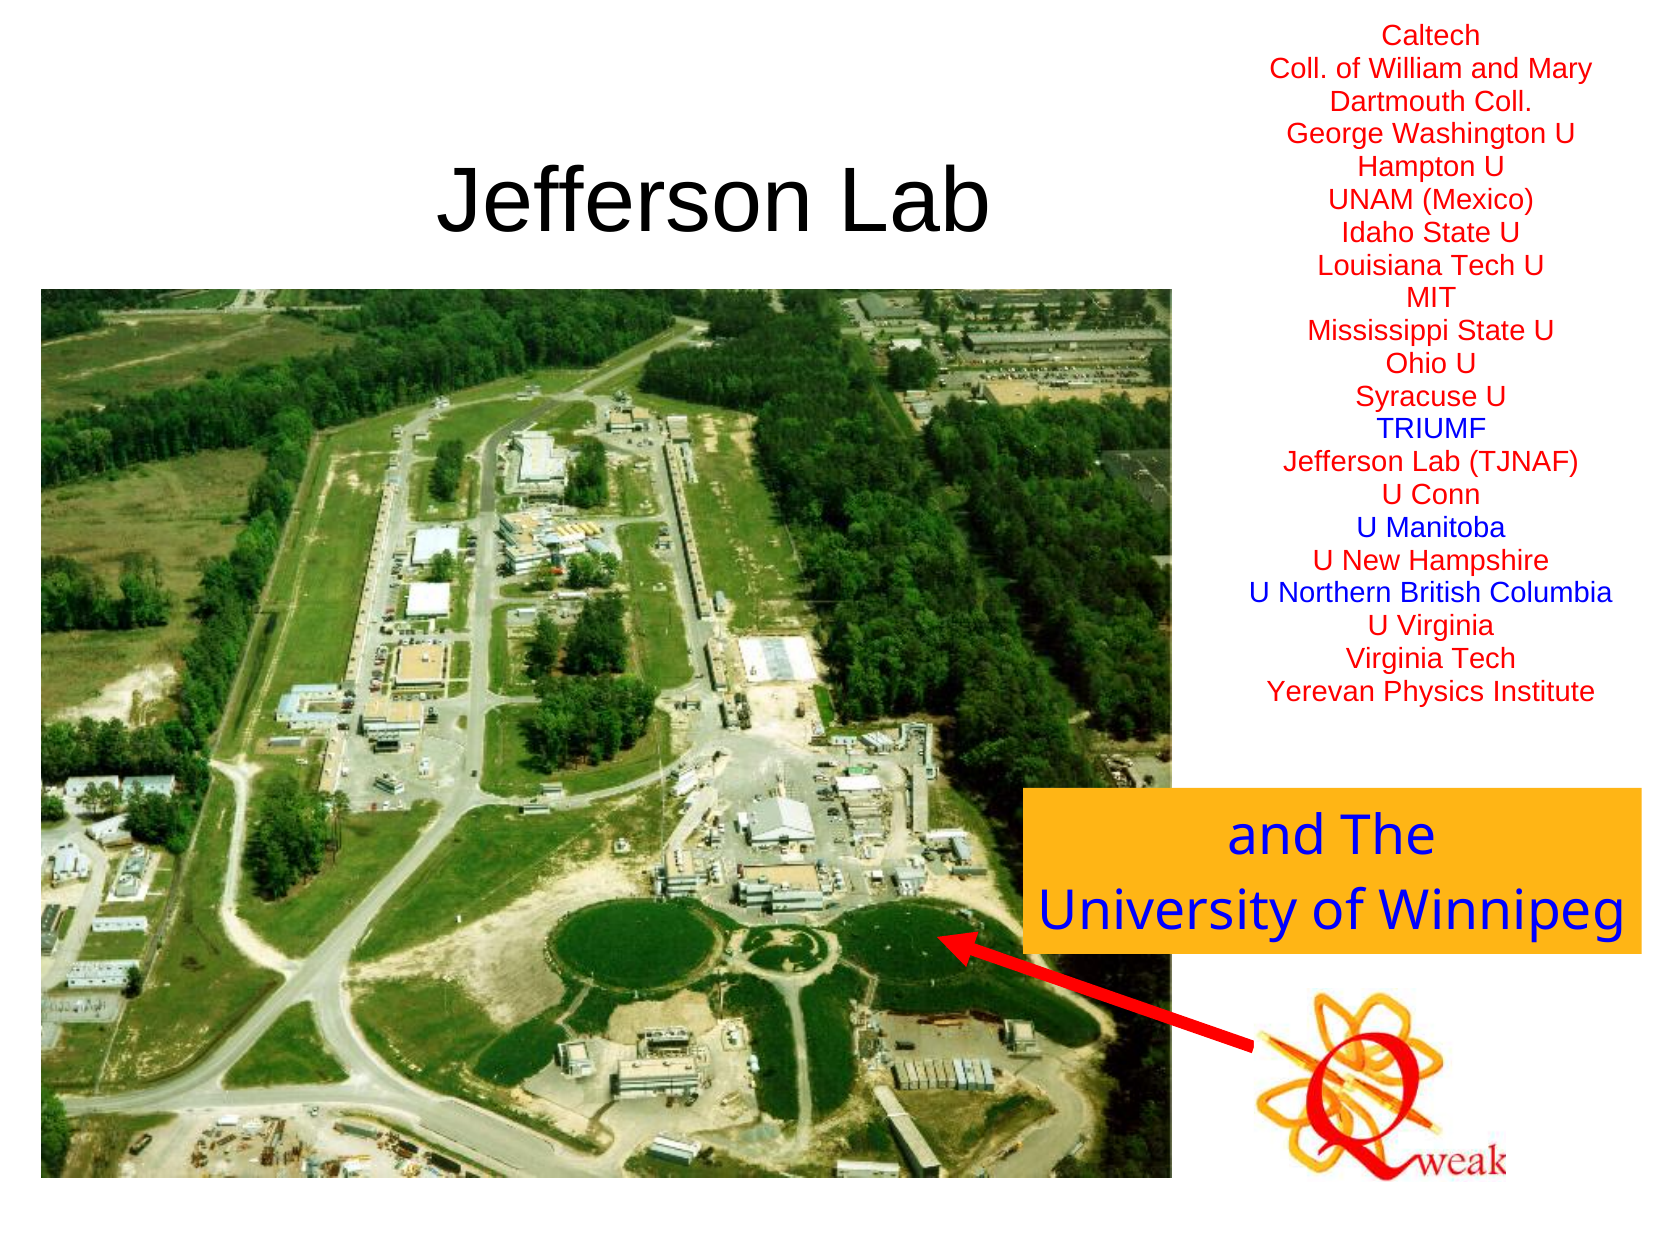

Caltech
Coll. of William and Mary
Dartmouth Coll.
George Washington U
Hampton U
UNAM (Mexico)
Idaho State U
Louisiana Tech U
MIT
Mississippi State U
Ohio U
Syracuse U
TRIUMF
Jefferson Lab (TJNAF)
U Conn
U Manitoba
U New Hampshire
U Northern British Columbia
U Virginia
Virginia Tech
Yerevan Physics Institute
# Jefferson Lab
and The
University of Winnipeg